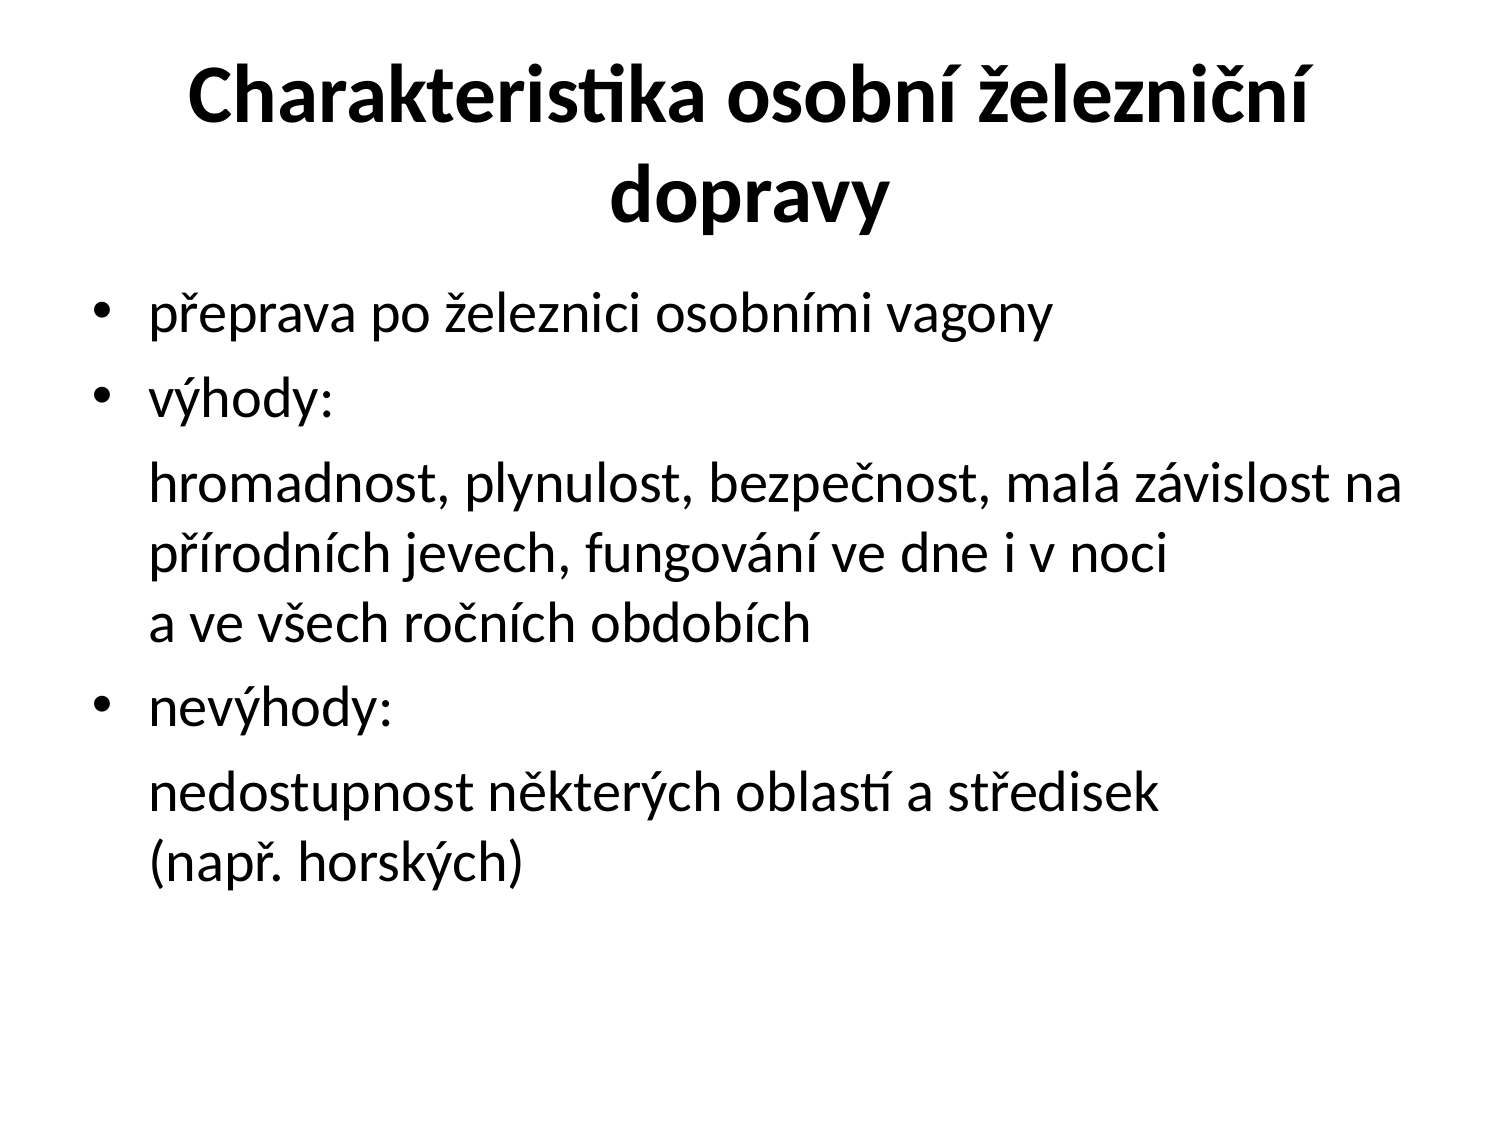

# Charakteristika osobní železniční dopravy
přeprava po železnici osobními vagony
výhody:
	hromadnost, plynulost, bezpečnost, malá závislost na přírodních jevech, fungování ve dne i v noci
a ve všech ročních obdobích
nevýhody:
	nedostupnost některých oblastí a středisek
(např. horských)